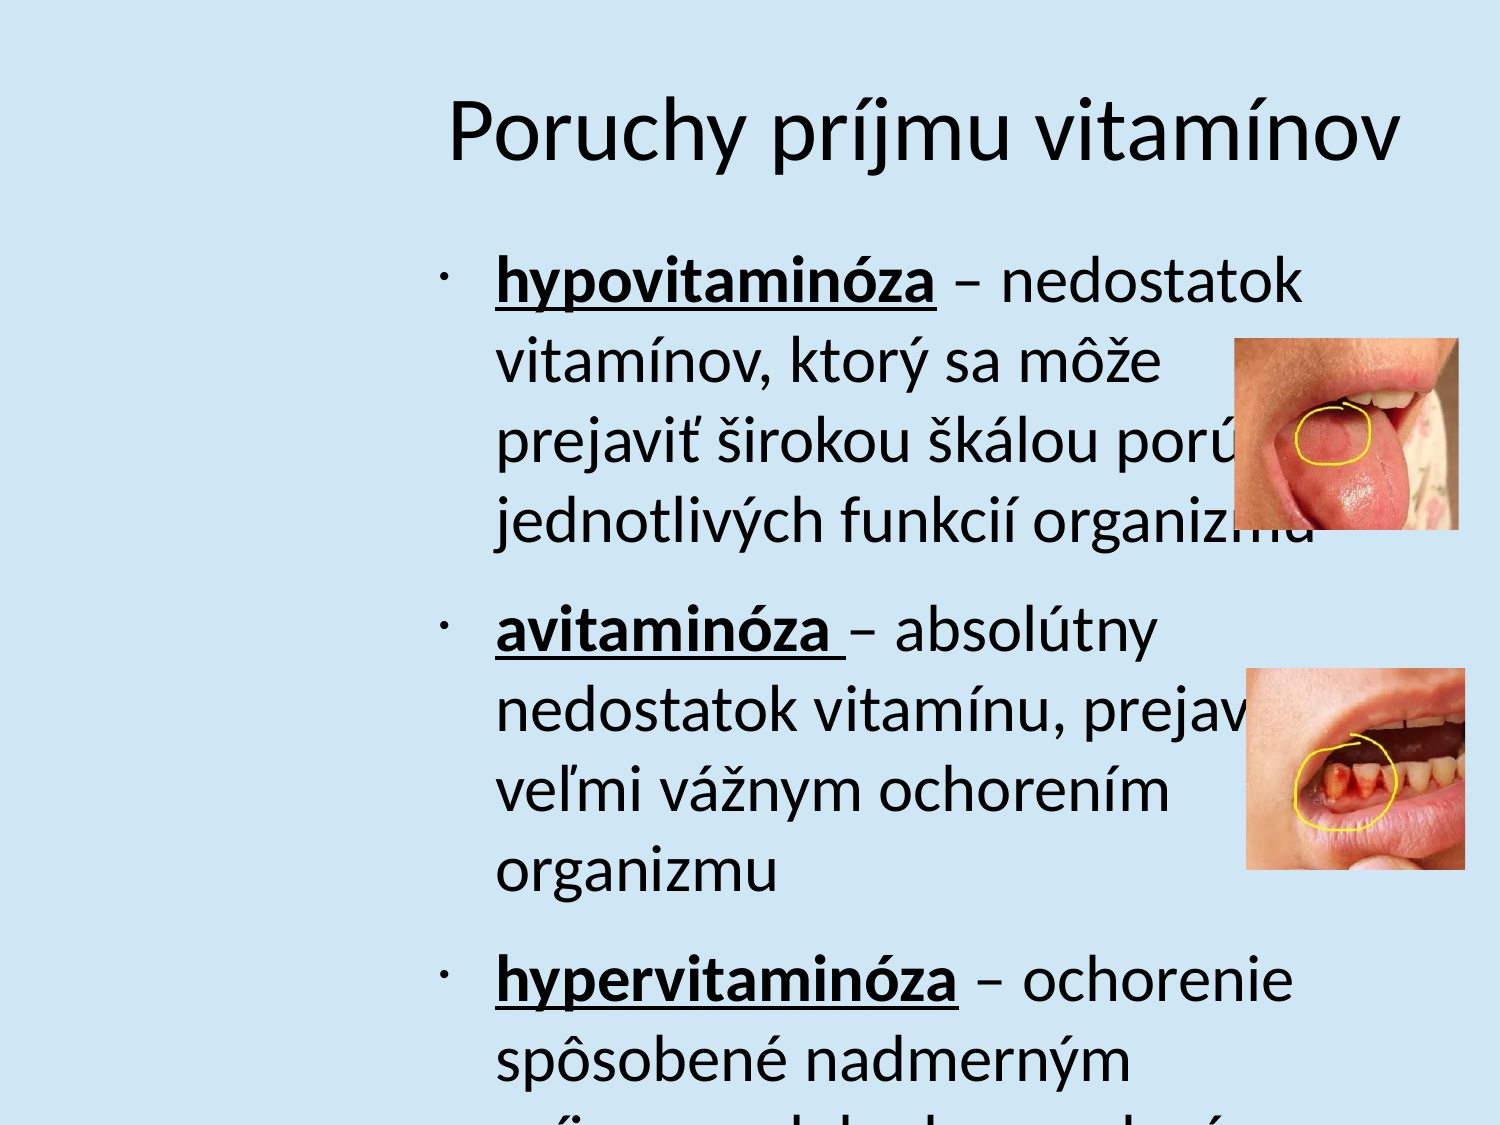

# Poruchy príjmu vitamínov
hypovitaminóza – nedostatok vitamínov, ktorý sa môže
prejaviť širokou škálou porúch jednotlivých funkcií organizmu
avitaminóza – absolútny nedostatok vitamínu, prejavuje sa veľmi vážnym ochorením organizmu
hypervitaminóza – ochorenie spôsobené nadmerným
príjmom, alebo hromadením vitamínu v organizme a jeho toxickým pôsobením